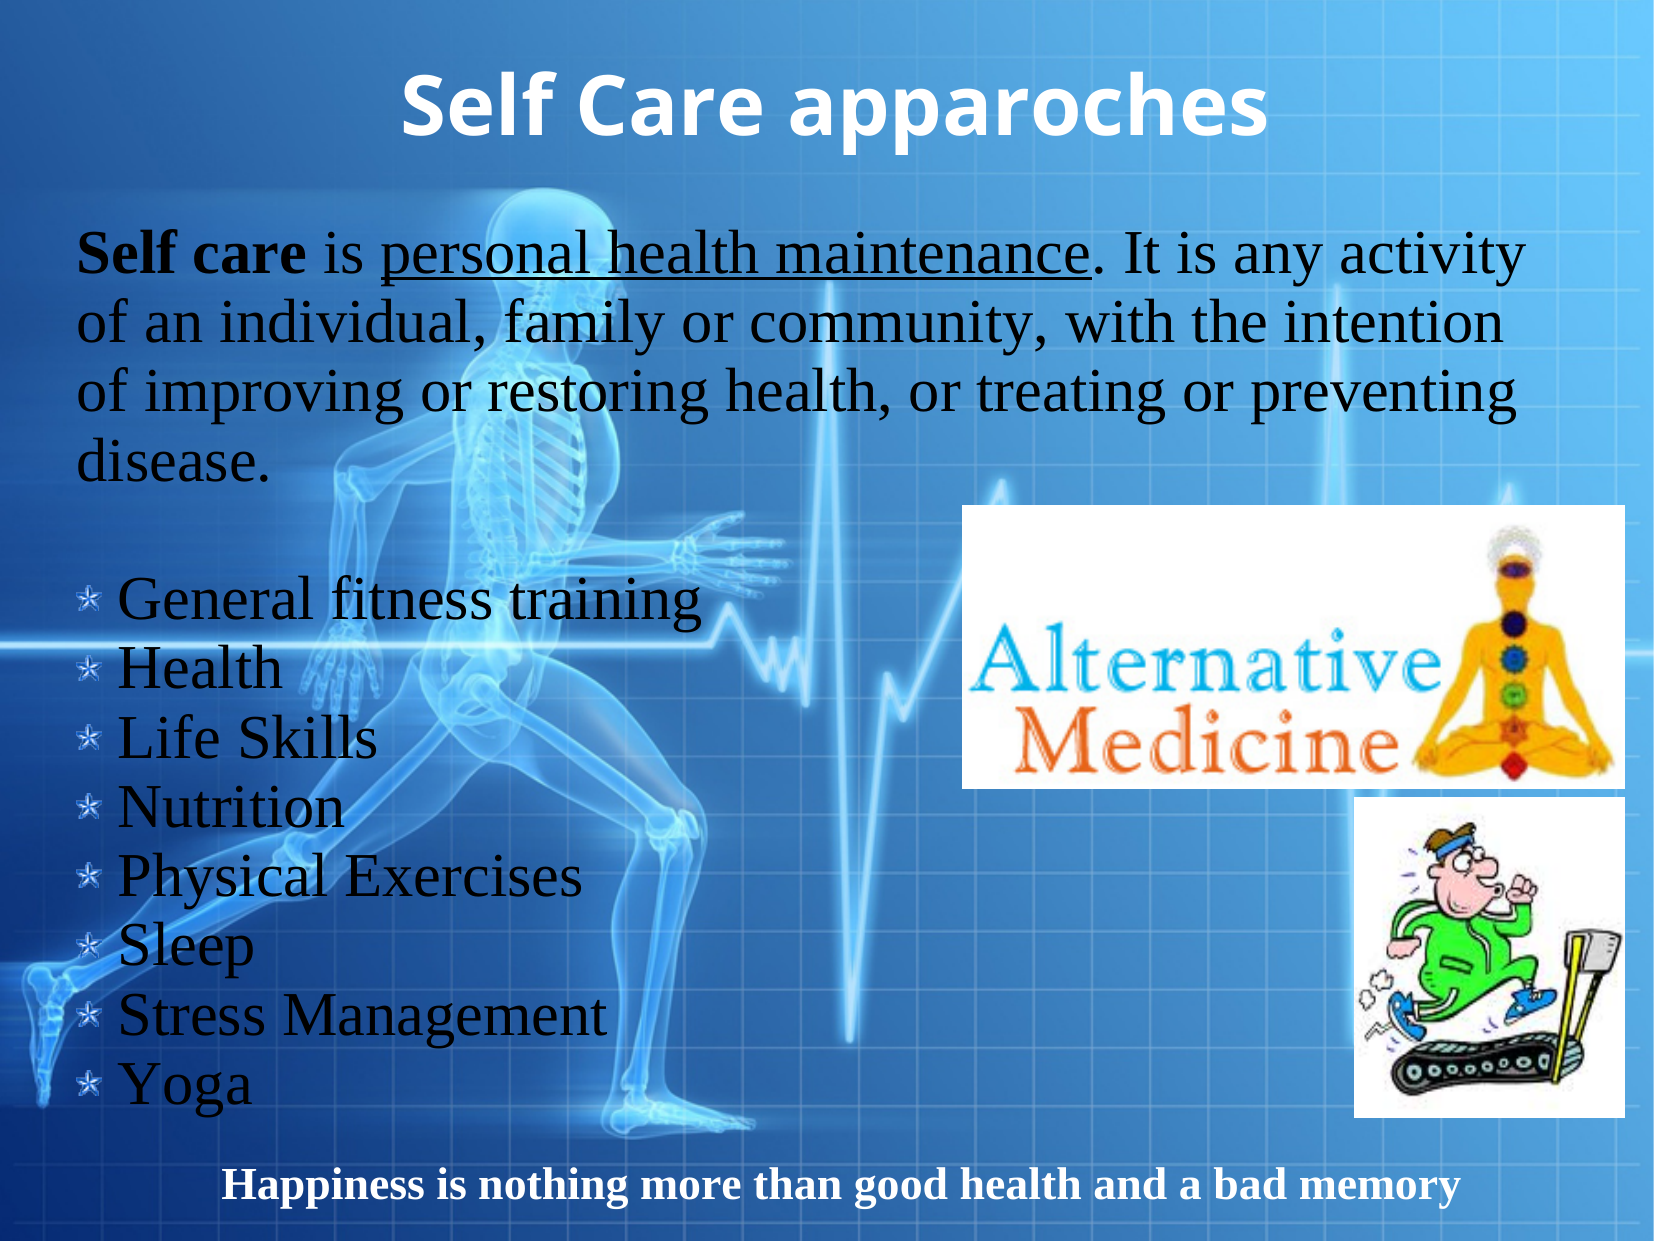

# Self Care apparoches
Self care is personal health maintenance. It is any activity of an individual, family or community, with the intention of improving or restoring health, or treating or preventing disease.
 General fitness training
 Health
 Life Skills
 Nutrition
 Physical Exercises
 Sleep
 Stress Management
 Yoga
Happiness is nothing more than good health and a bad memory